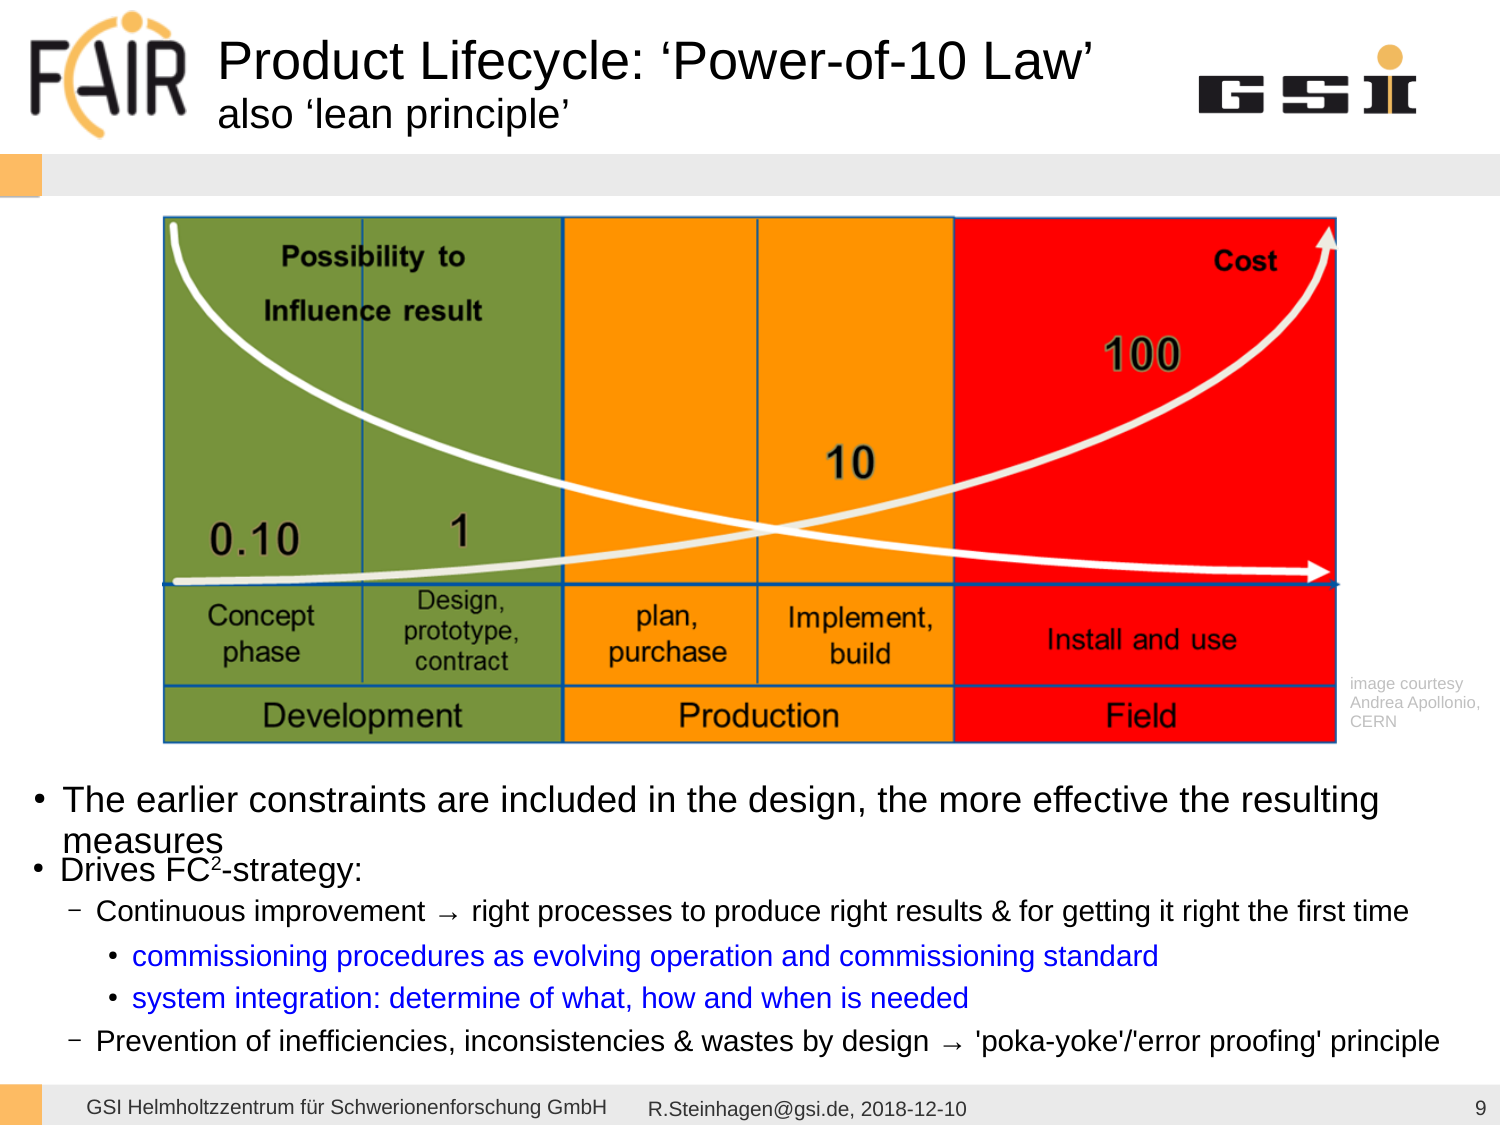

# Product Lifecycle: ‘Power-of-10 Law’ also ‘lean principle’
image courtesy
Andrea Apollonio, CERN
The earlier constraints are included in the design, the more effective the resulting measures
Drives FC2-strategy:
Continuous improvement → right processes to produce right results & for getting it right the first time
commissioning procedures as evolving operation and commissioning standard
system integration: determine of what, how and when is needed
Prevention of inefficiencies, inconsistencies & wastes by design → 'poka-yoke'/'error proofing' principle